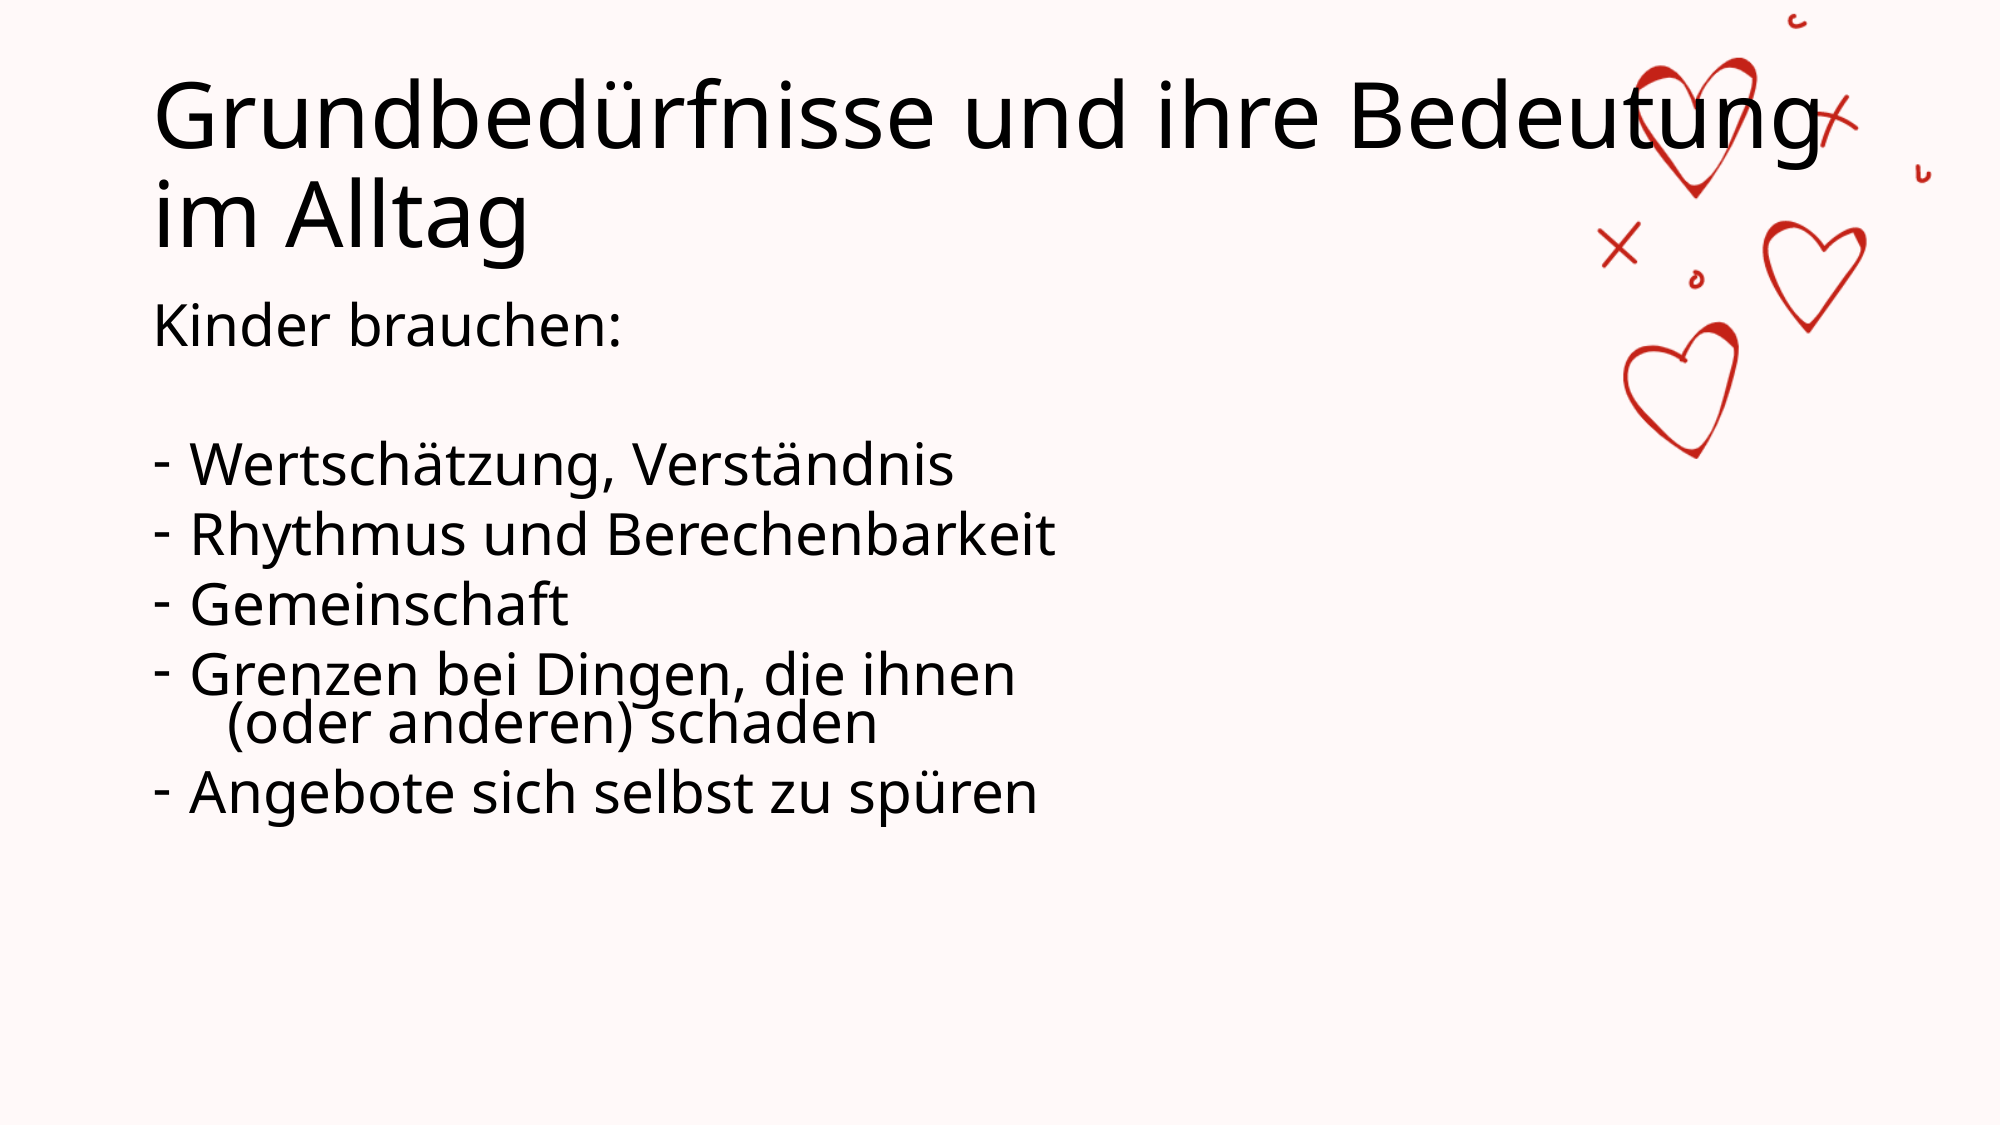

# Grundbedürfnisse und ihre Bedeutung im Alltag
Kinder brauchen:
Wertschätzung, Verständnis
Rhythmus und Berechenbarkeit
Gemeinschaft
Grenzen bei Dingen, die ihnen
(oder anderen) schaden
Angebote sich selbst zu spüren